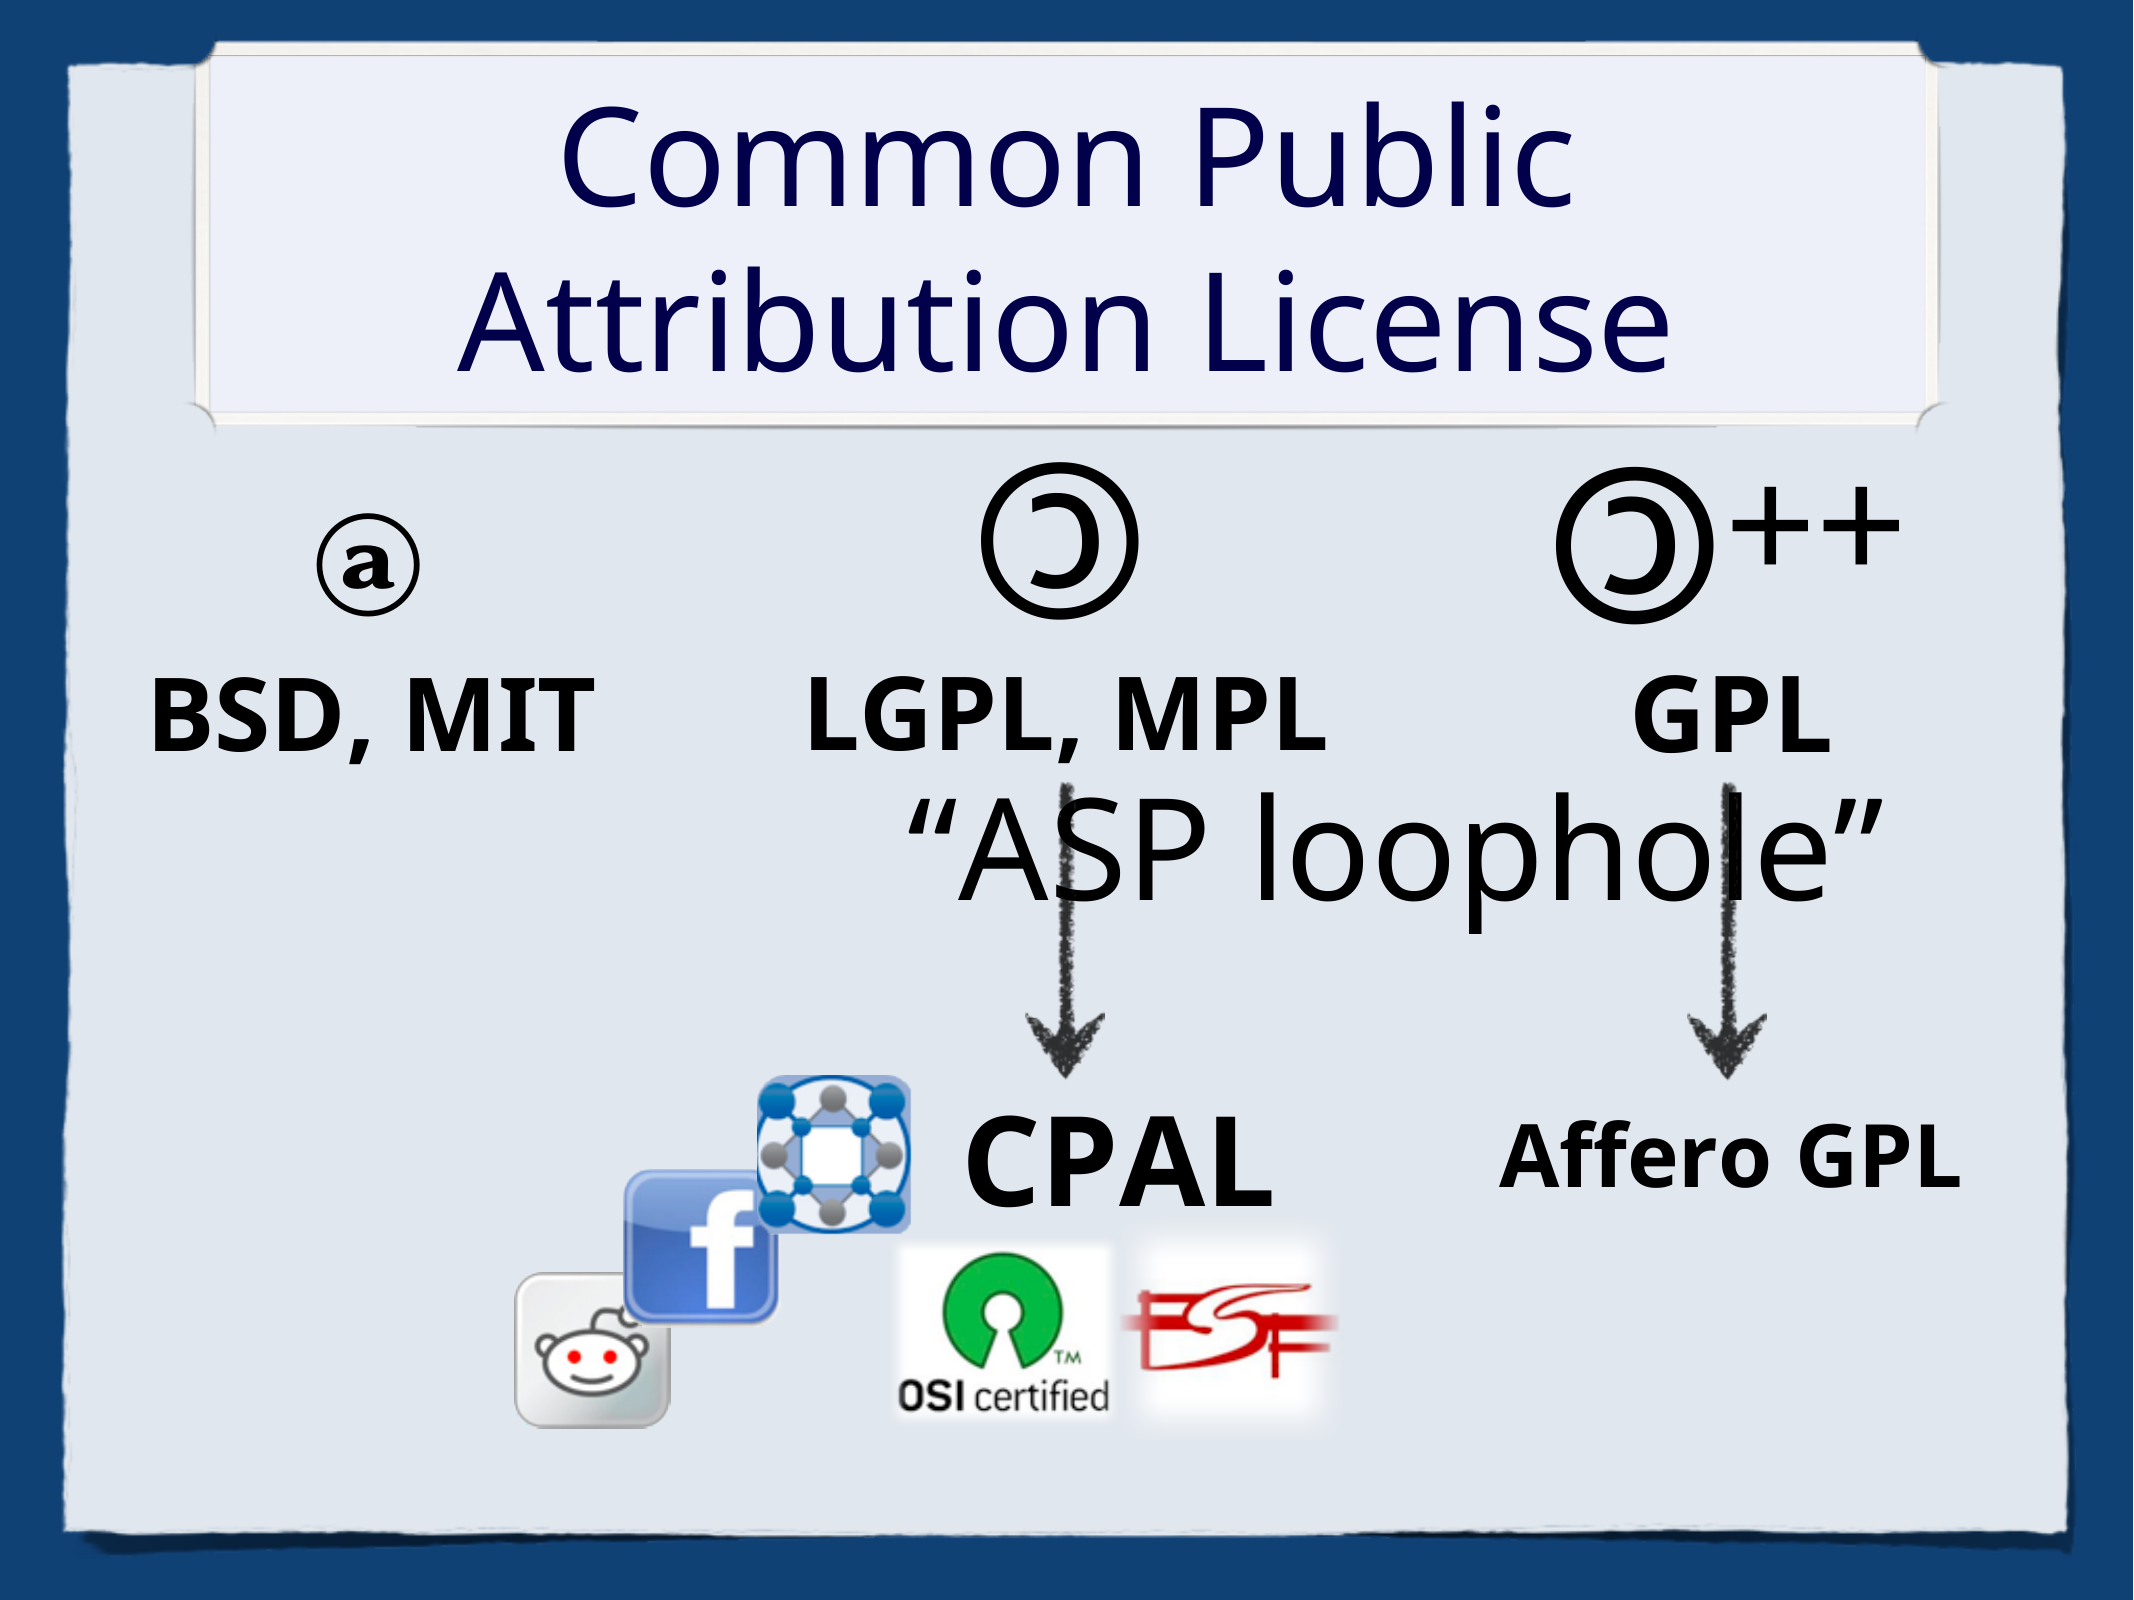

Common Public Attribution License
©
LGPL, MPL
++©
GPL
ⓐ
 BSD, MIT
“ASP loophole”
CPAL
Affero GPL